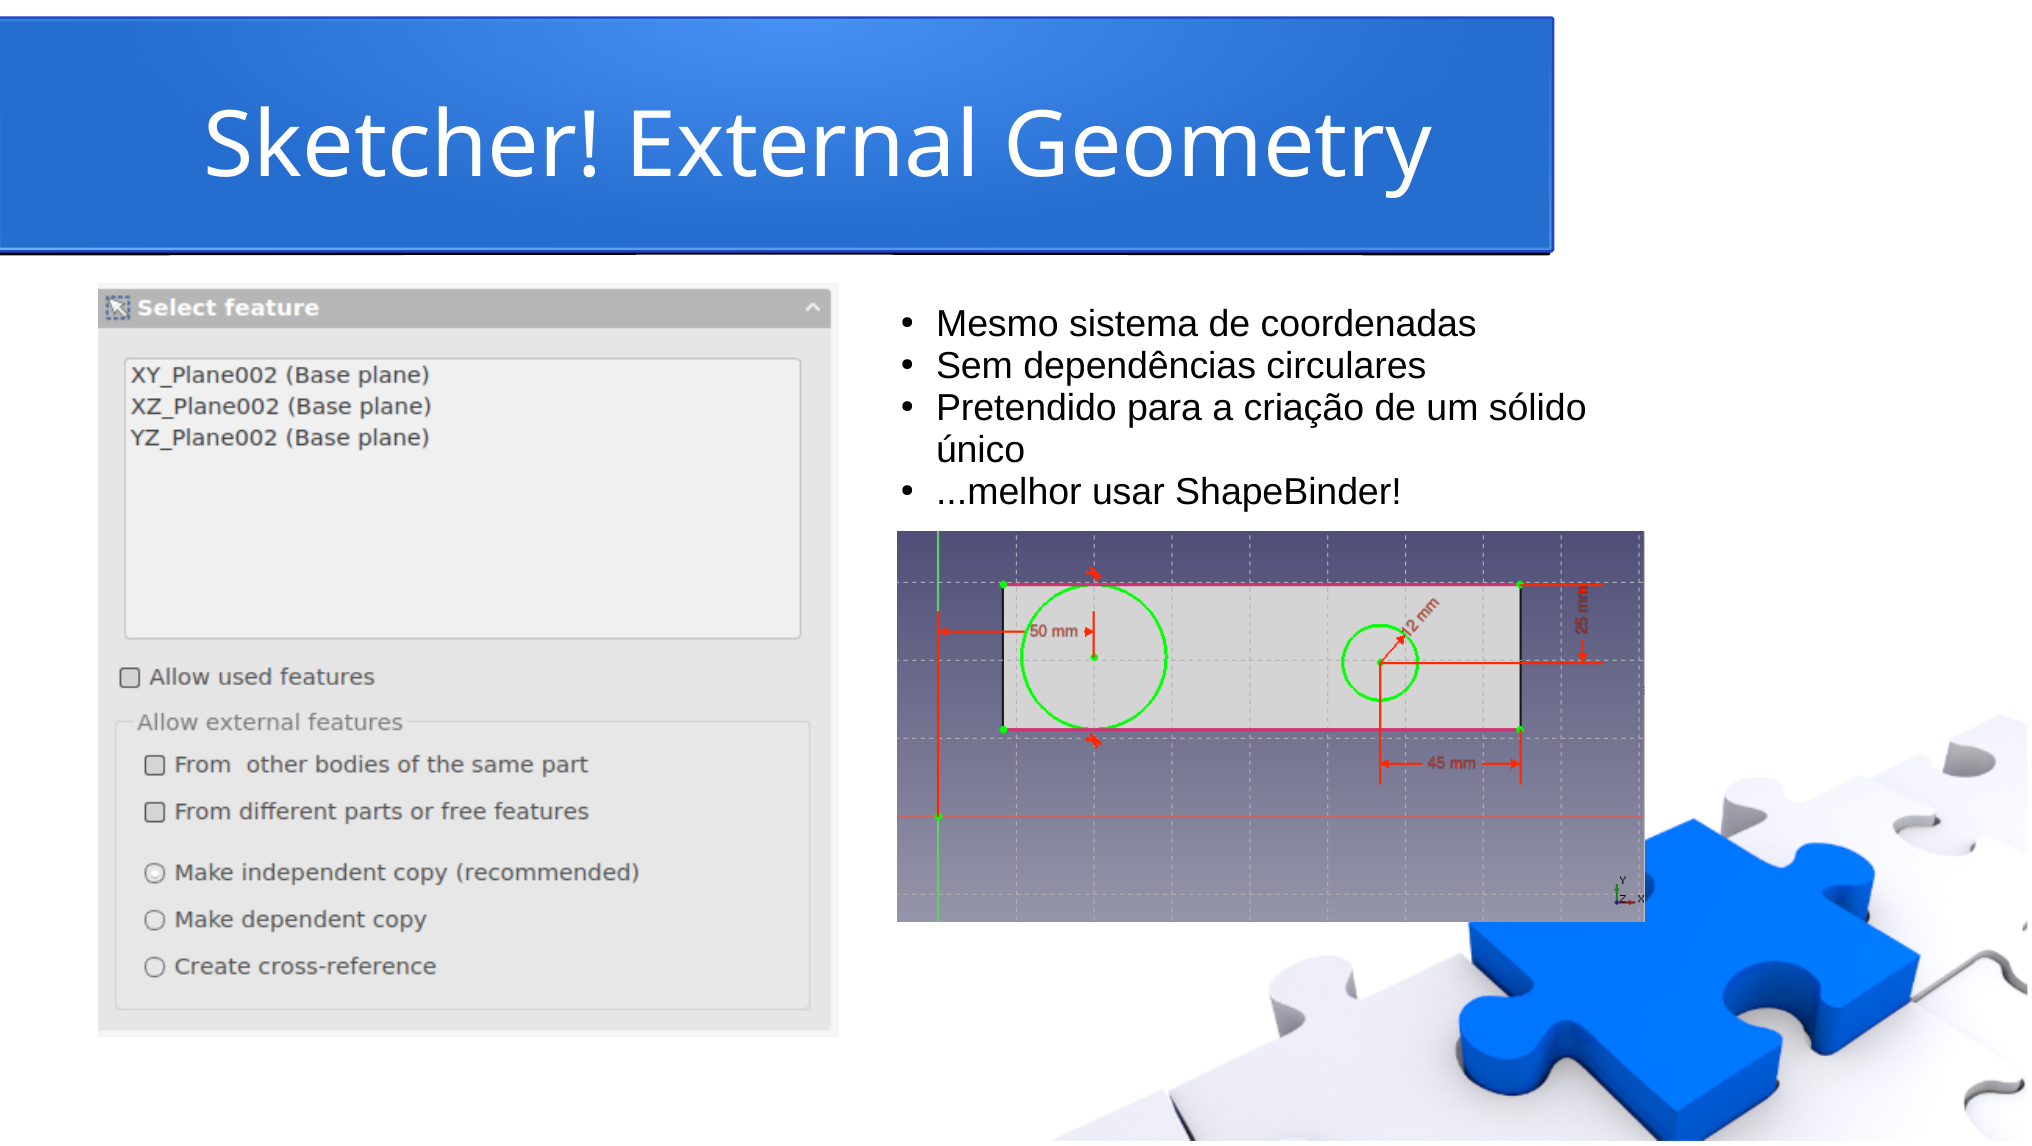

# Sketcher! External Geometry
Mesmo sistema de coordenadas
Sem dependências circulares
Pretendido para a criação de um sólido único
...melhor usar ShapeBinder!